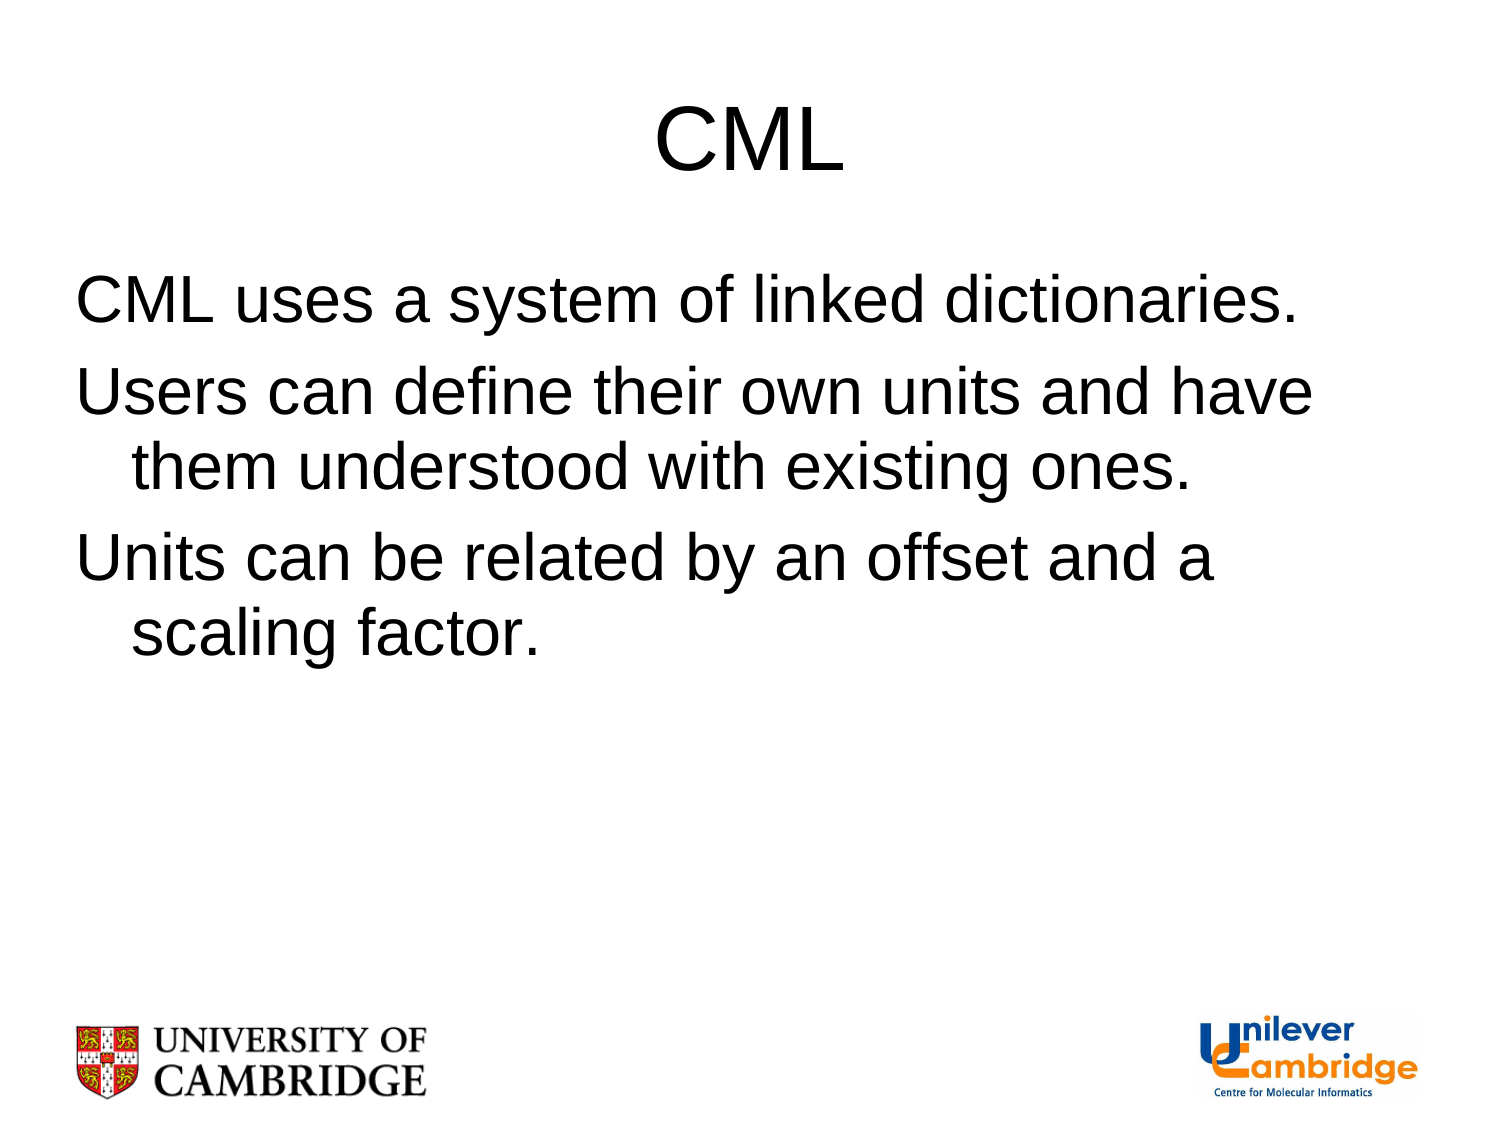

# CML
CML uses a system of linked dictionaries.
Users can define their own units and have them understood with existing ones.
Units can be related by an offset and a scaling factor.